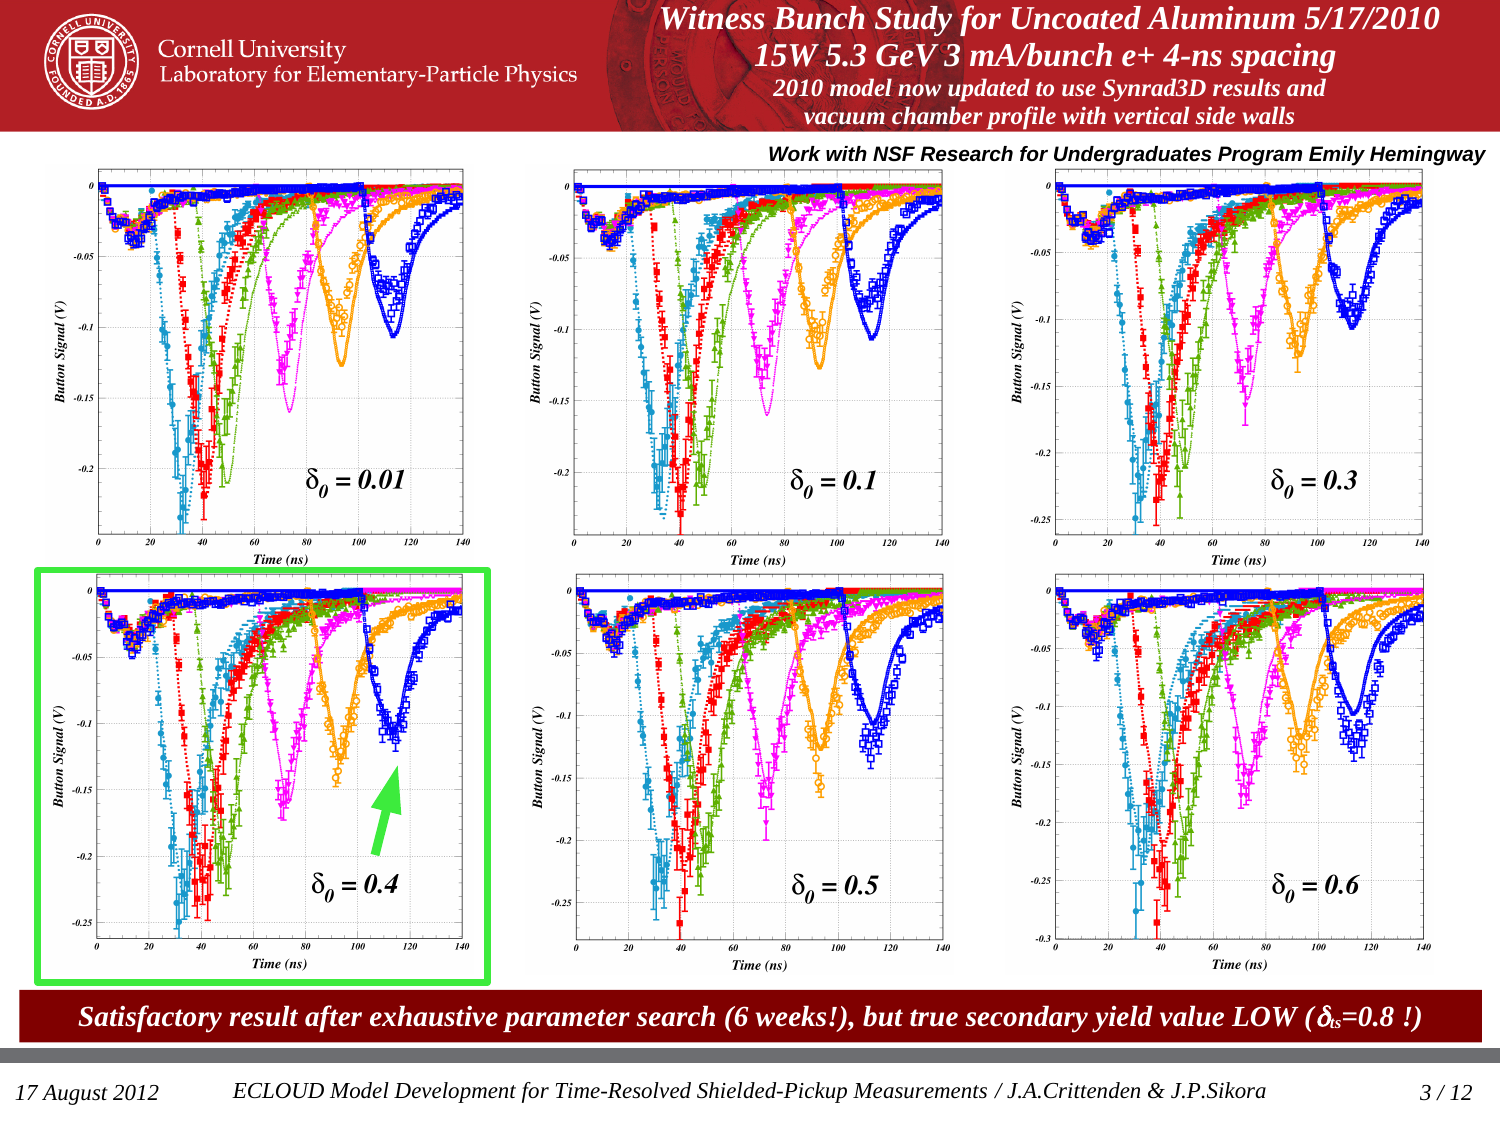

Witness Bunch Study for Uncoated Aluminum 5/17/2010
15W 5.3 GeV 3 mA/bunch e+ 4-ns spacing
2010 model now updated to use Synrad3D results and
vacuum chamber profile with vertical side walls
Work with NSF Research for Undergraduates Program Emily Hemingway
Satisfactory result after exhaustive parameter search (6 weeks!), but true secondary yield value LOW (dts=0.8 !)